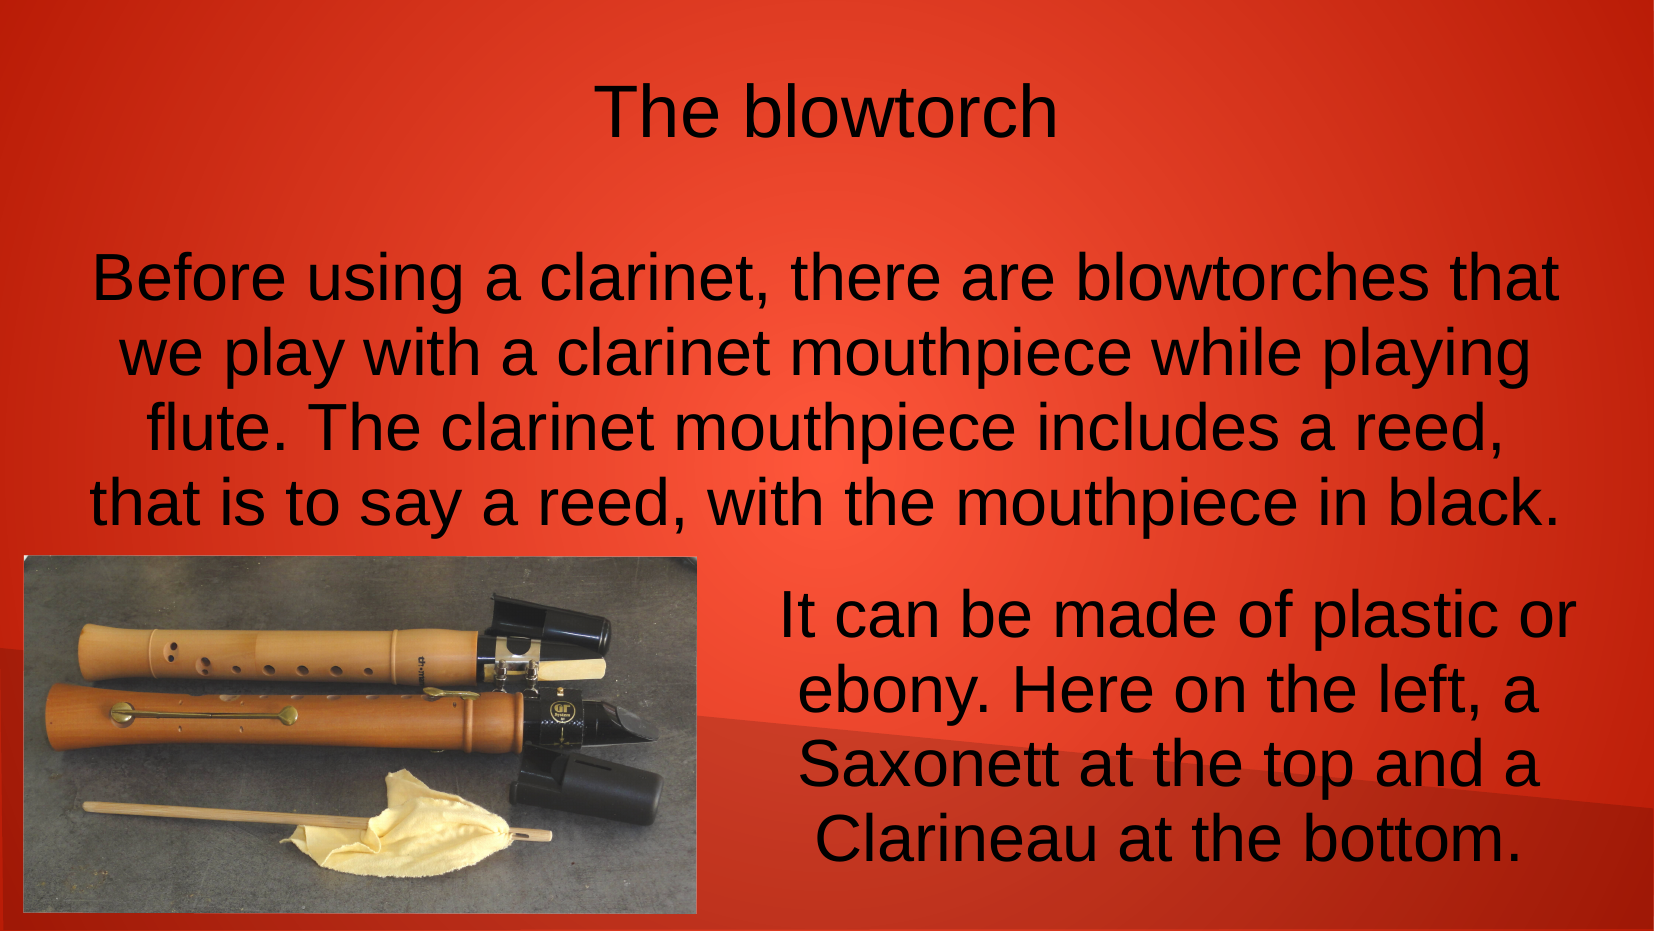

# The blowtorch
Before using a clarinet, there are blowtorches that we play with a clarinet mouthpiece while playing flute. The clarinet mouthpiece includes a reed, that is to say a reed, with the mouthpiece in black.
 It can be made of plastic or ebony. Here on the left, a Saxonett at the top and a Clarineau at the bottom.